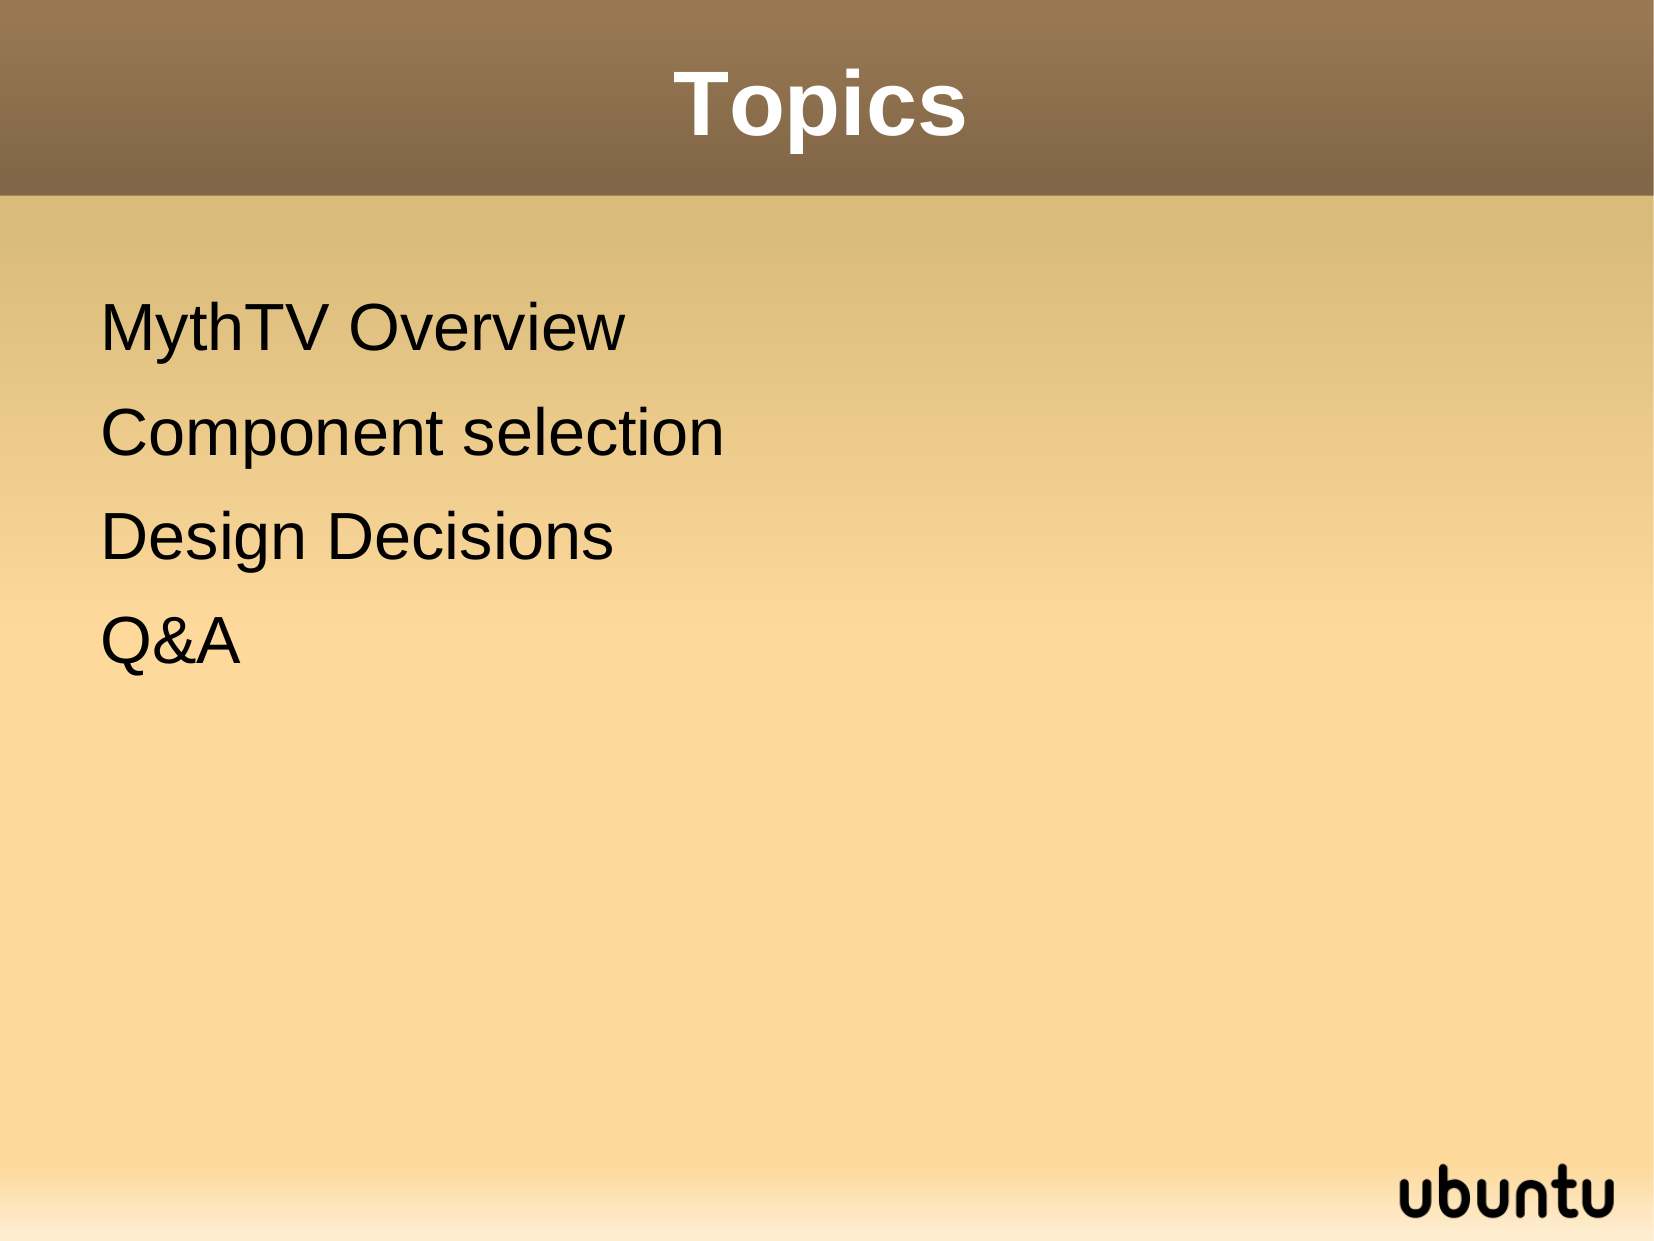

# Topics
MythTV Overview
Component selection
Design Decisions
Q&A